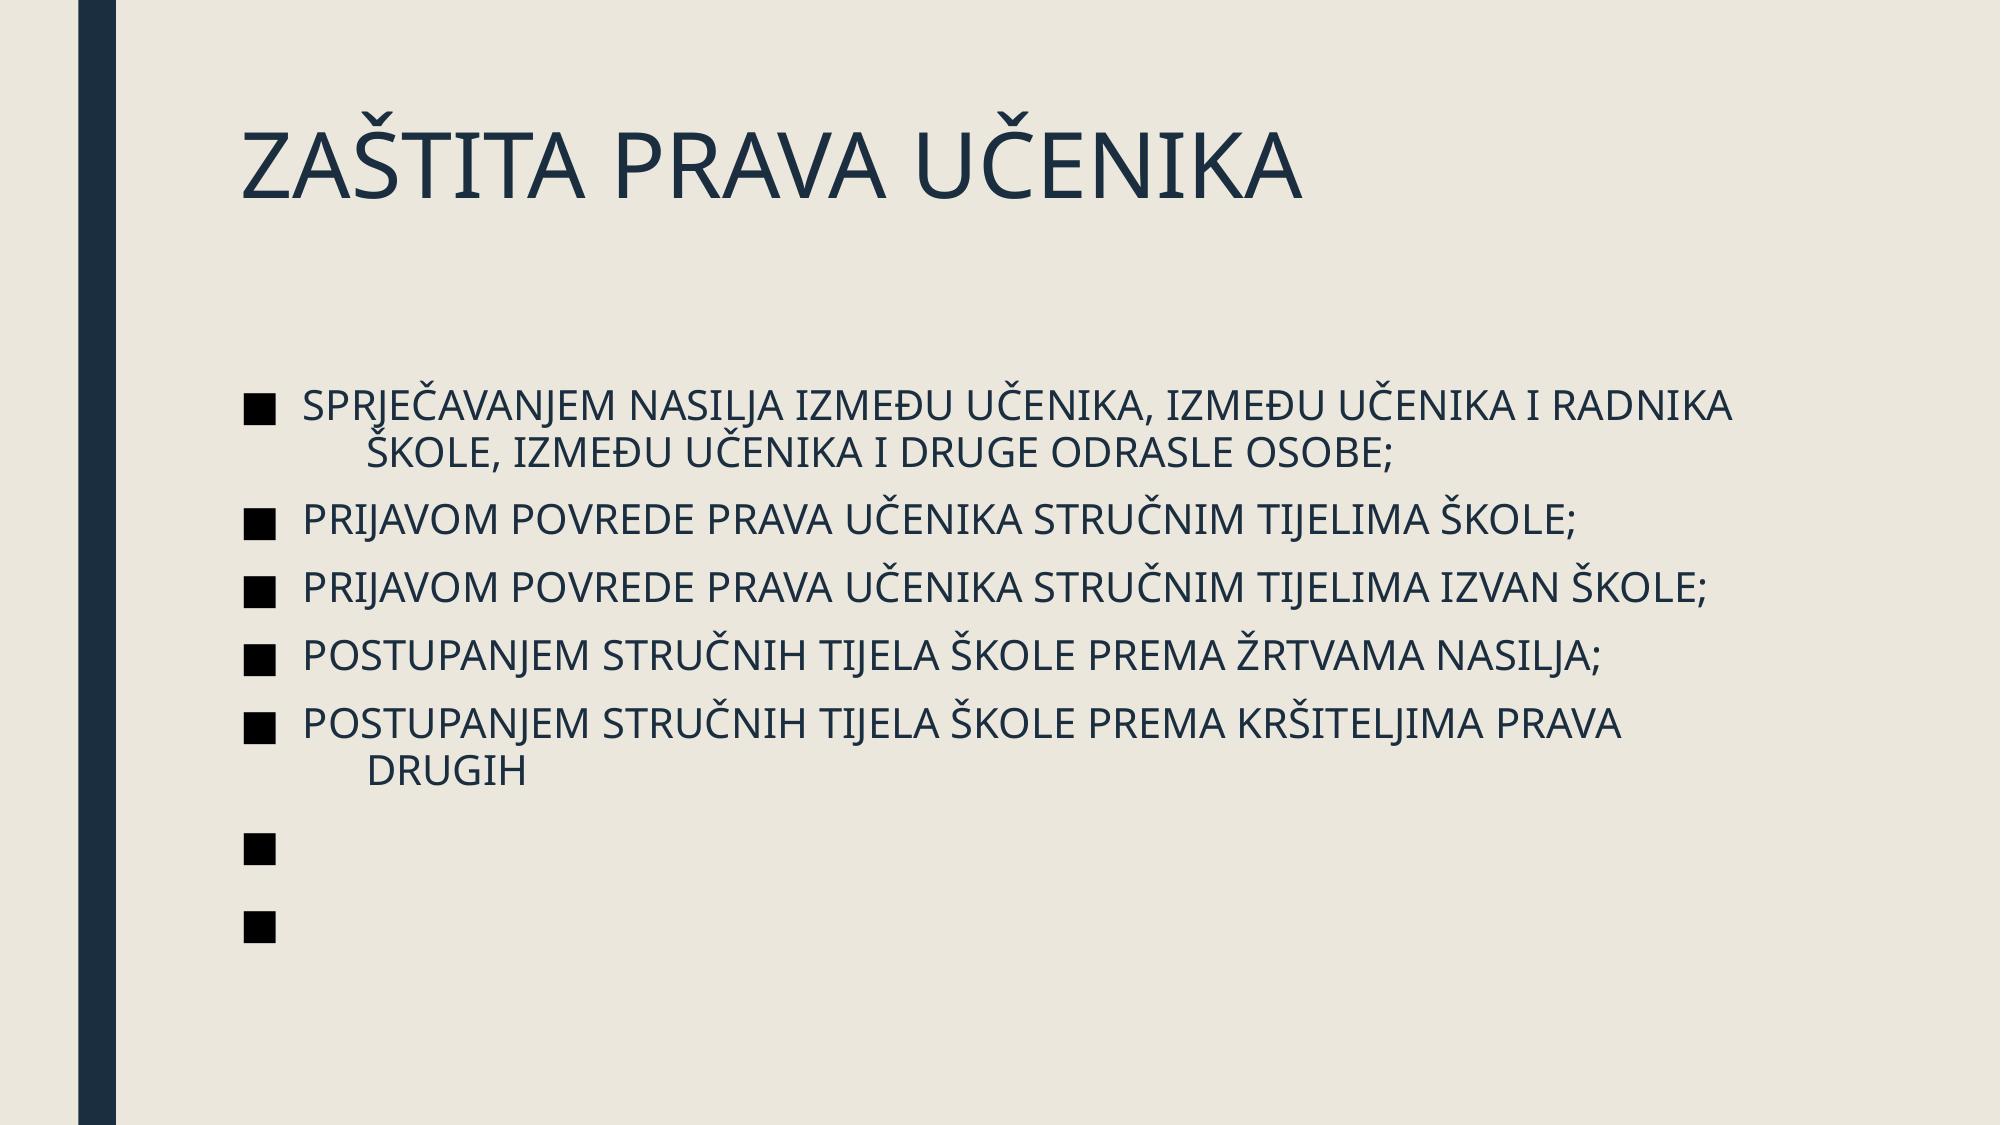

# ZAŠTITA PRAVA UČENIKA
SPRJEČAVANJEM NASILJA IZMEĐU UČENIKA, IZMEĐU UČENIKA I RADNIKA ŠKOLE, IZMEĐU UČENIKA I DRUGE ODRASLE OSOBE;
PRIJAVOM POVREDE PRAVA UČENIKA STRUČNIM TIJELIMA ŠKOLE;
PRIJAVOM POVREDE PRAVA UČENIKA STRUČNIM TIJELIMA IZVAN ŠKOLE;
POSTUPANJEM STRUČNIH TIJELA ŠKOLE PREMA ŽRTVAMA NASILJA;
POSTUPANJEM STRUČNIH TIJELA ŠKOLE PREMA KRŠITELJIMA PRAVA DRUGIH